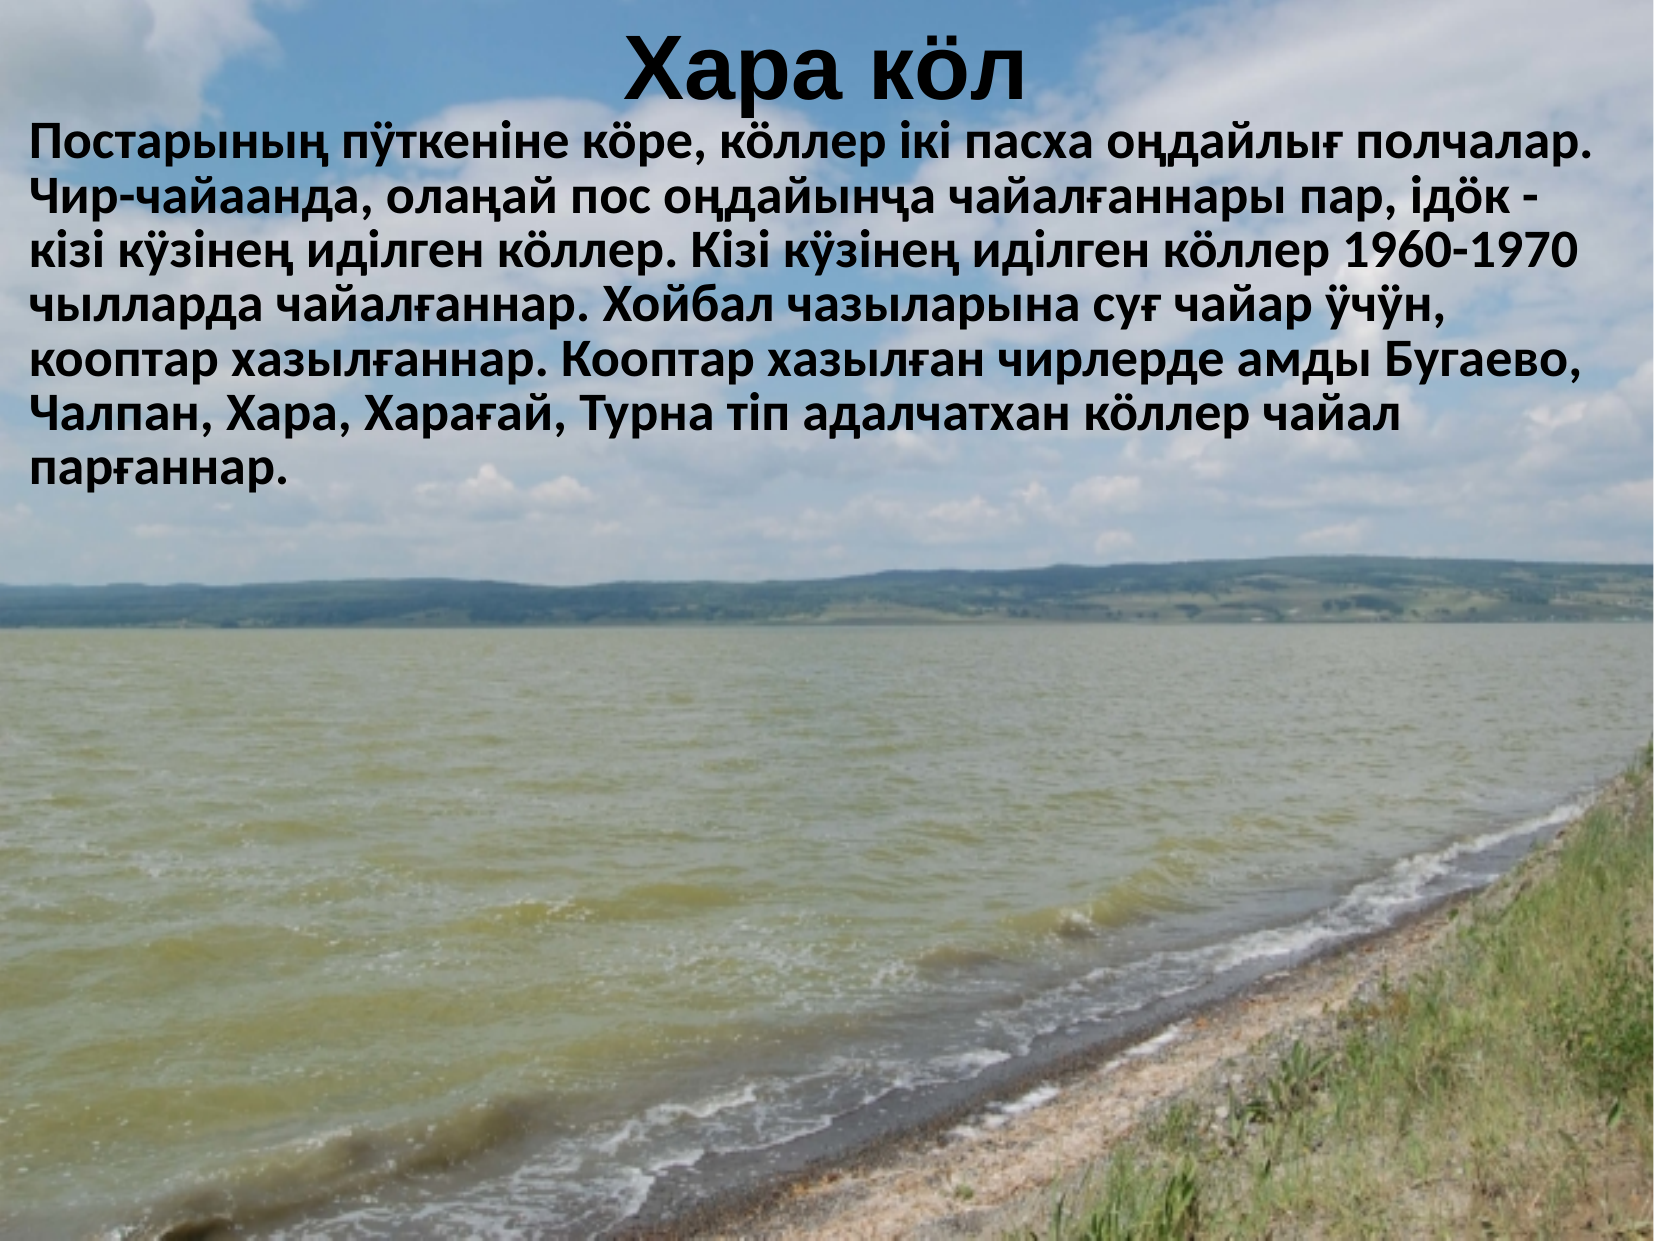

Хара кӧл
#
Постарының пӱткеніне кӧре, кӧллер ікі пасха оңдайлығ полчалар. Чир-чайаанда, олаңай пос оңдайынҷа чайалғаннары пар, ідӧк - кізі кӱзінең иділген кӧллер. Кізі кӱзінең иділген кӧллер 1960-1970 чылларда чайалғаннар. Хойбал чазыларына суғ чайар ӱчӱн, кооптар хазылғаннар. Кооптар хазылған чирлерде амды Бугаево, Чалпан, Хара, Харағай, Турна тіп адалчатхан кӧллер чайал парғаннар.